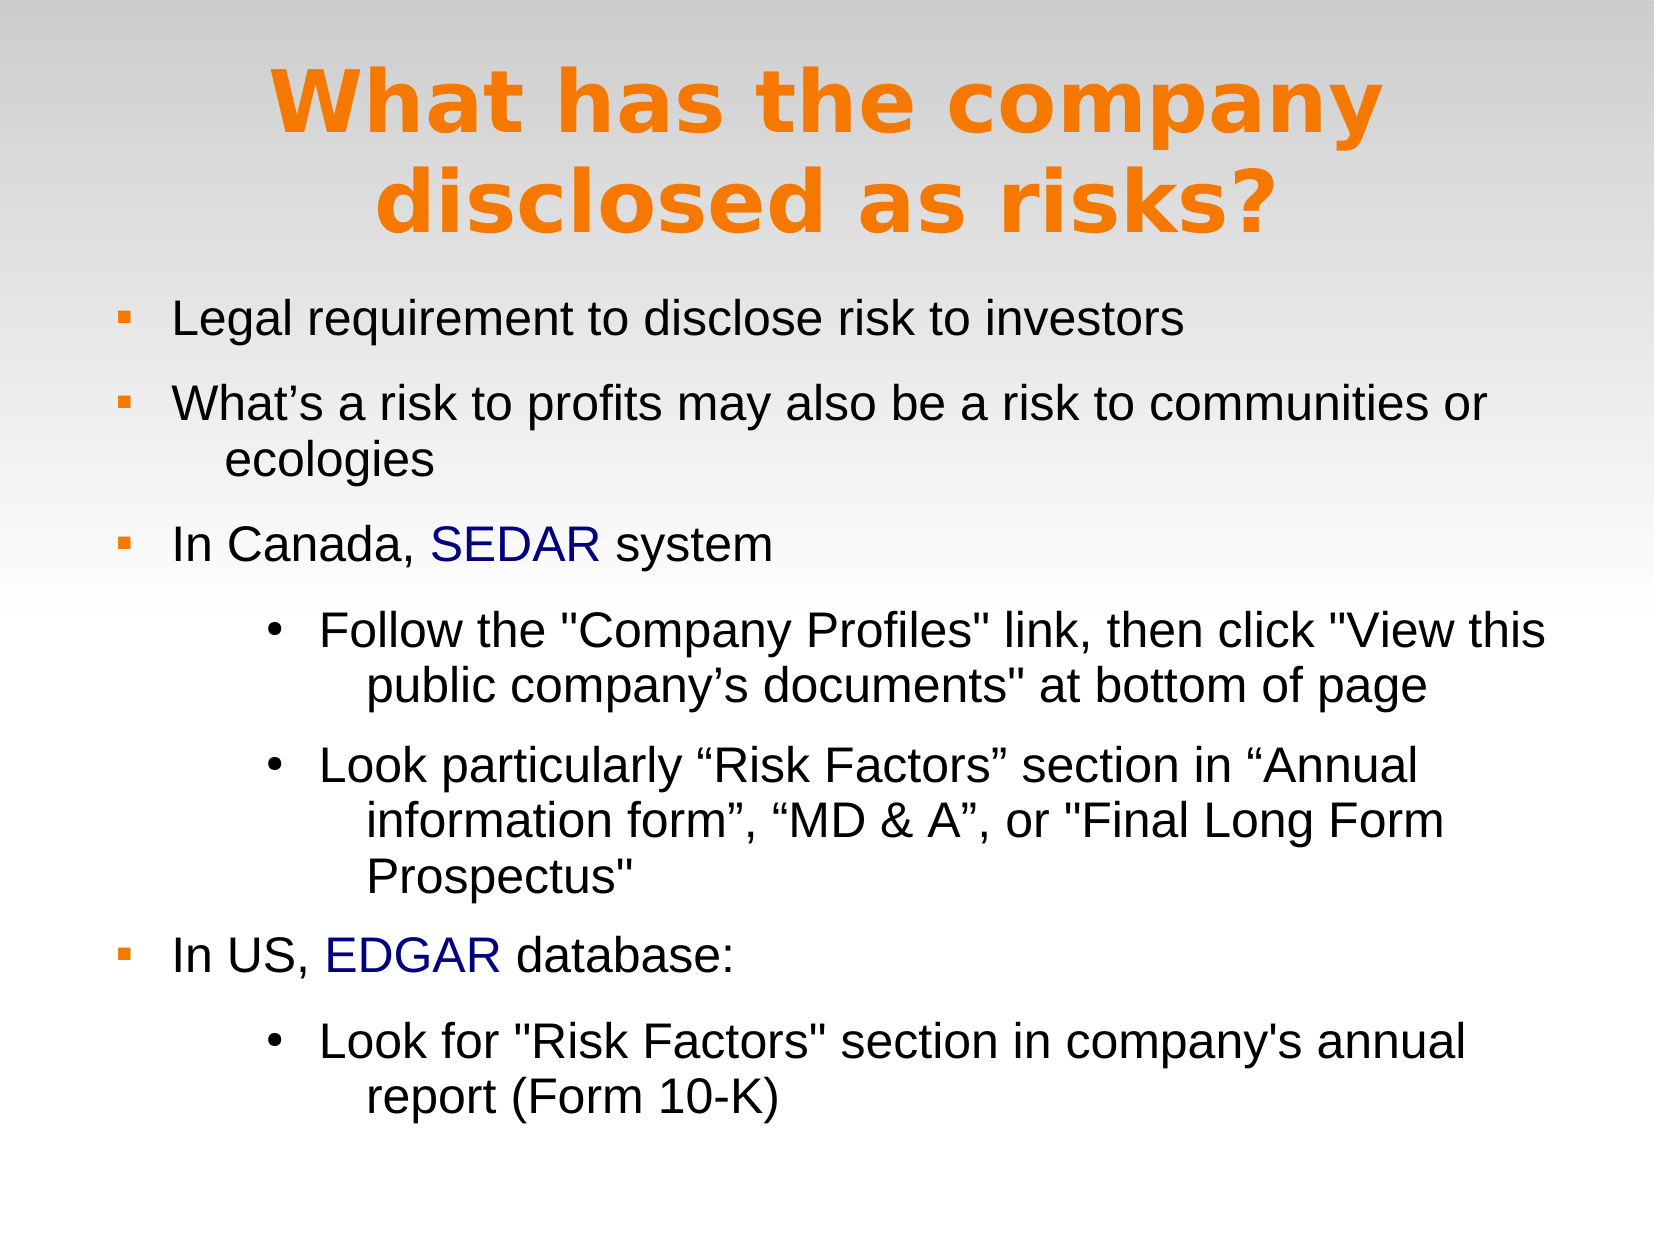

# What has the company disclosed as risks?
Legal requirement to disclose risk to investors
What’s a risk to profits may also be a risk to communities or ecologies
In Canada, SEDAR system
Follow the "Company Profiles" link, then click "View this public company’s documents" at bottom of page
Look particularly “Risk Factors” section in “Annual information form”, “MD & A”, or "Final Long Form Prospectus"
In US, EDGAR database:
Look for "Risk Factors" section in company's annual report (Form 10-K)